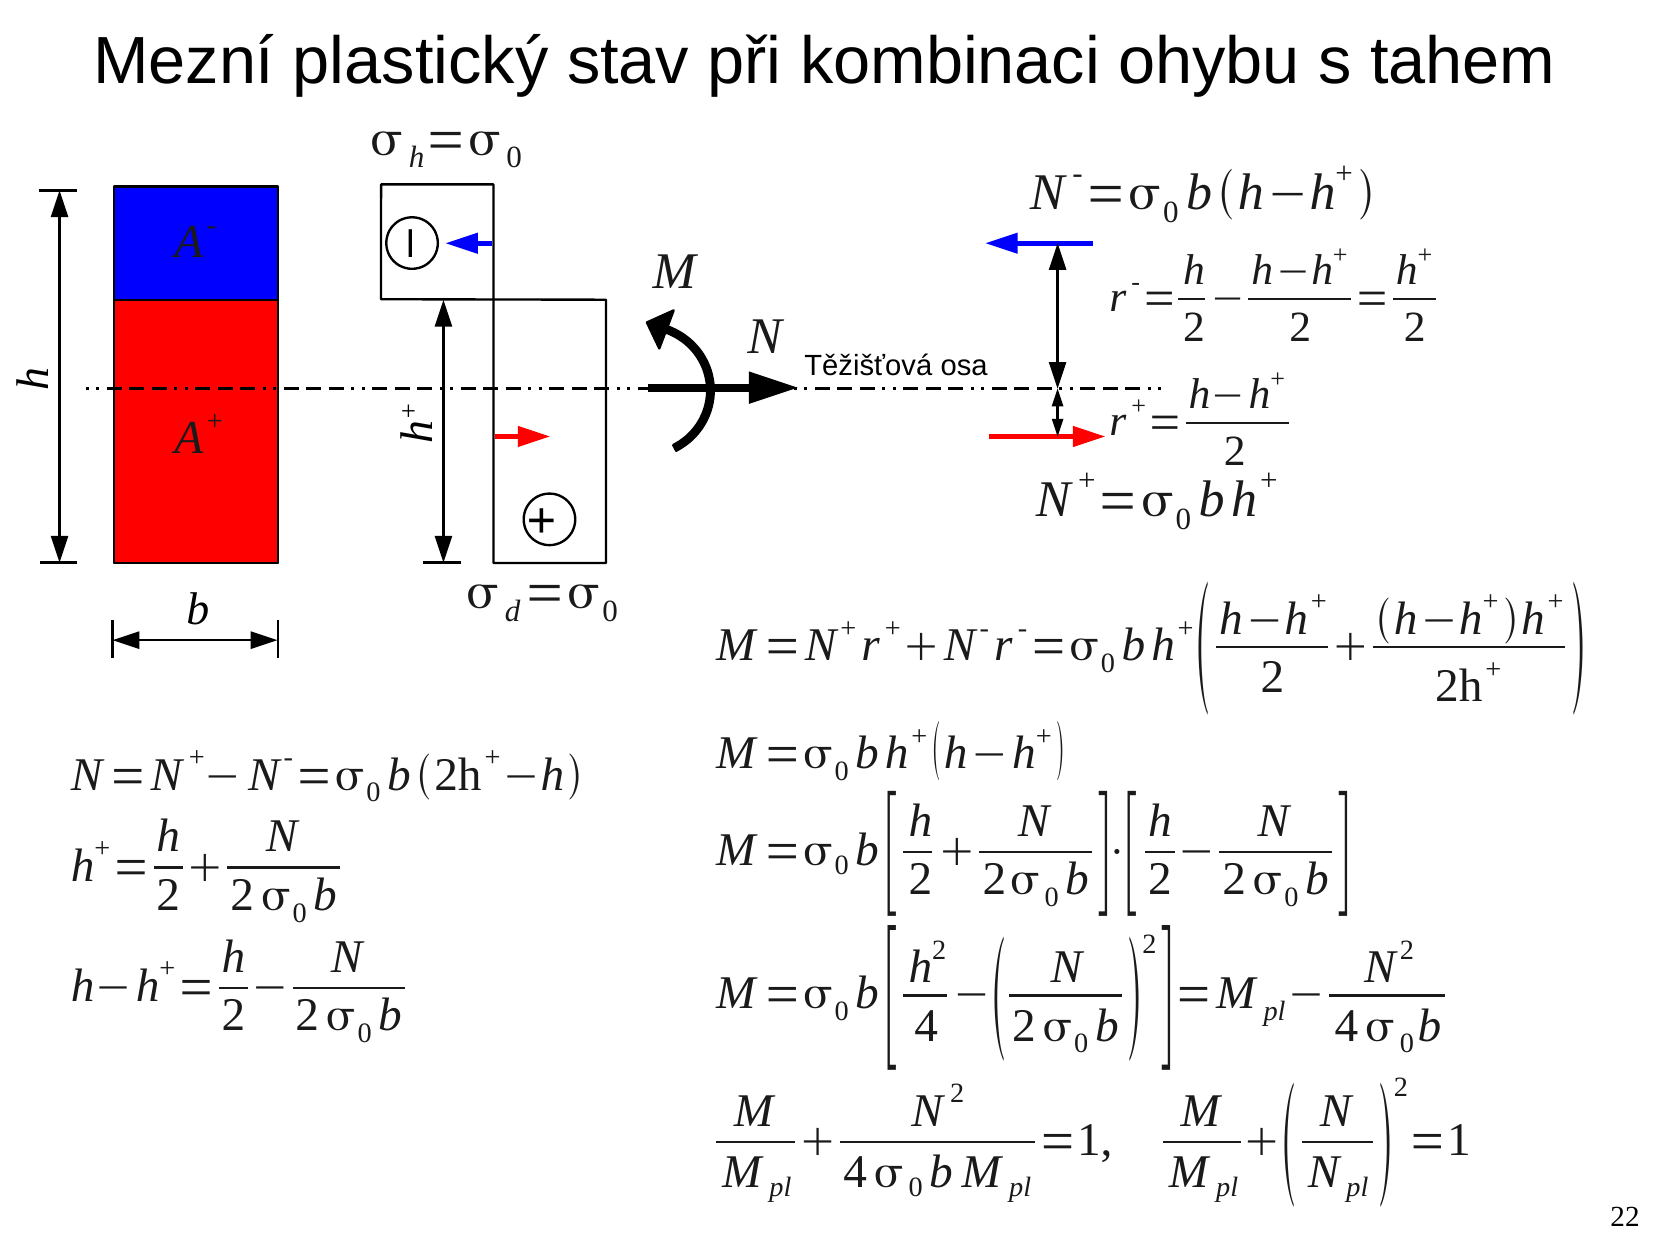

# Mezní plastický stav při kombinaci ohybu s tahem
–
h
Těžišťová osa
h+
+
b
22